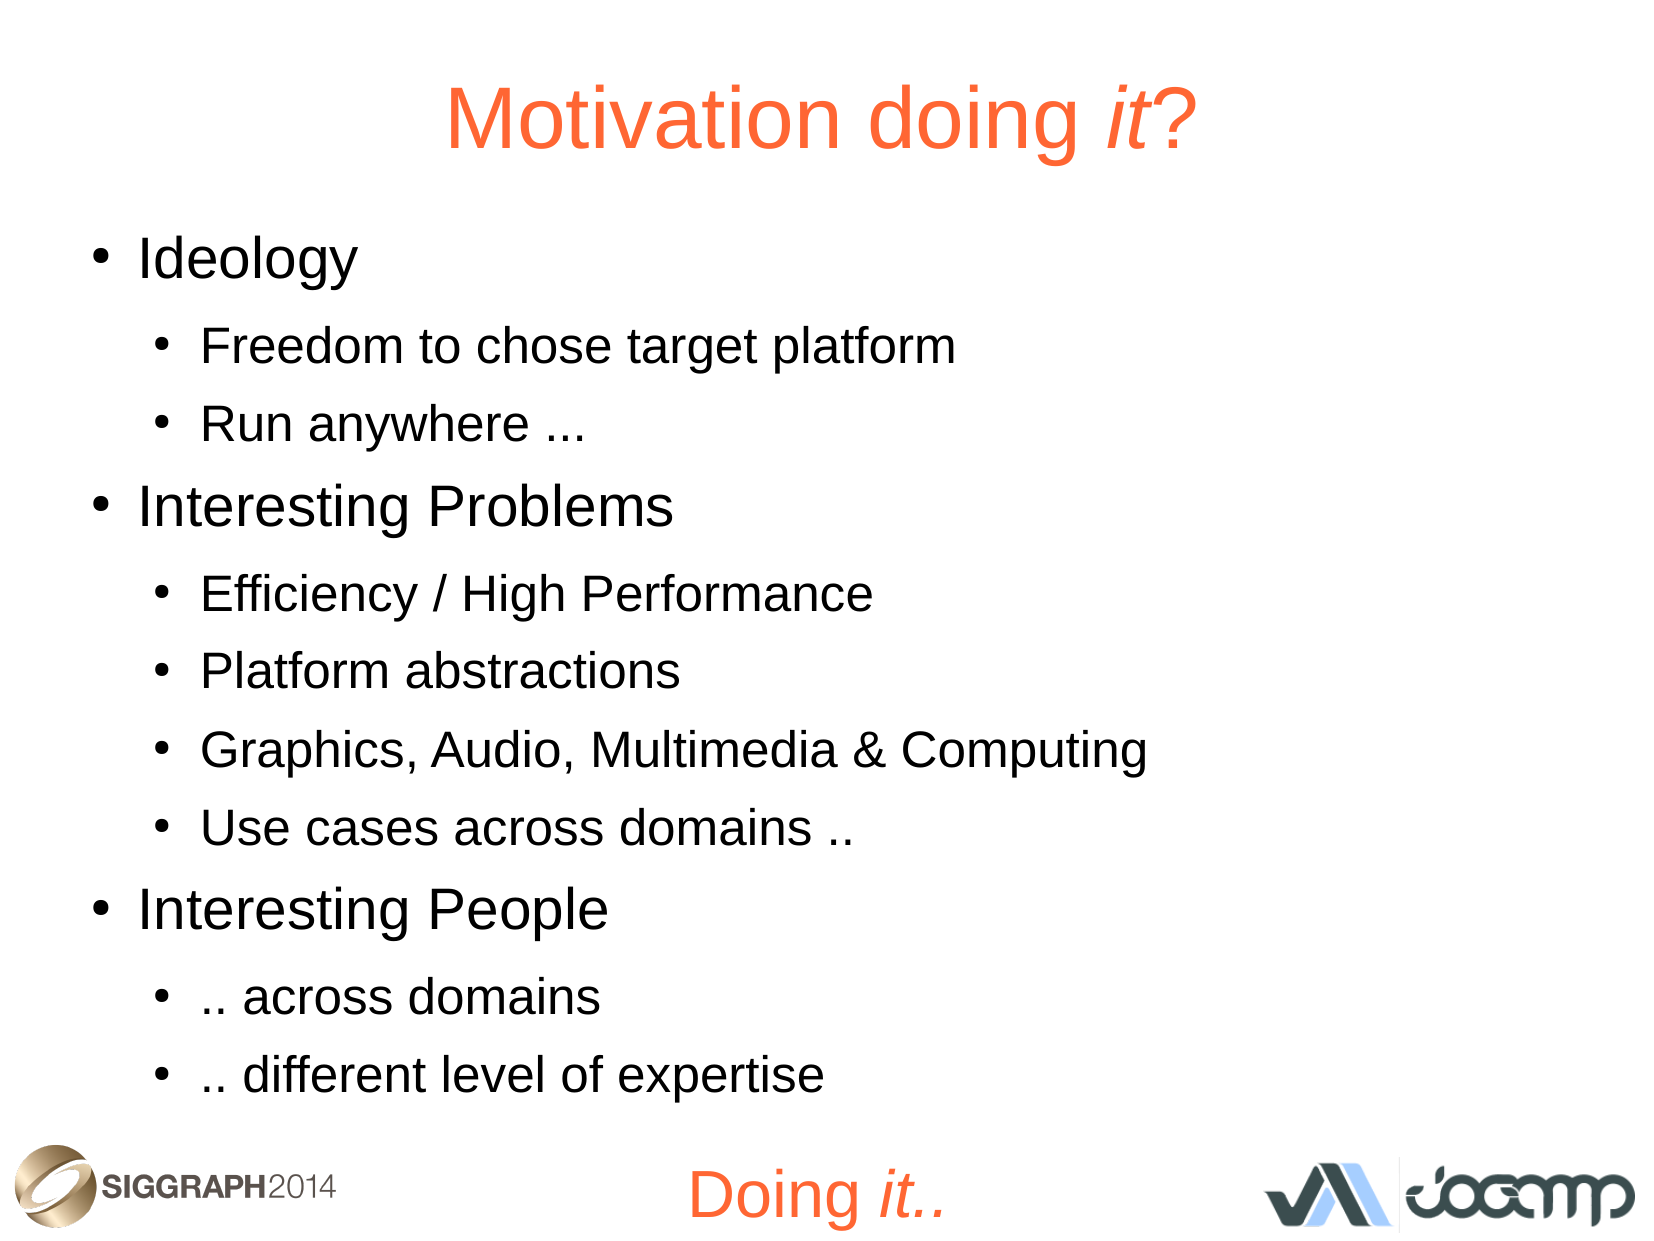

# Motivation doing it?
Ideology
Freedom to chose target platform
Run anywhere ...
Interesting Problems
Efficiency / High Performance
Platform abstractions
Graphics, Audio, Multimedia & Computing
Use cases across domains ..
Interesting People
.. across domains
.. different level of expertise
Doing it..